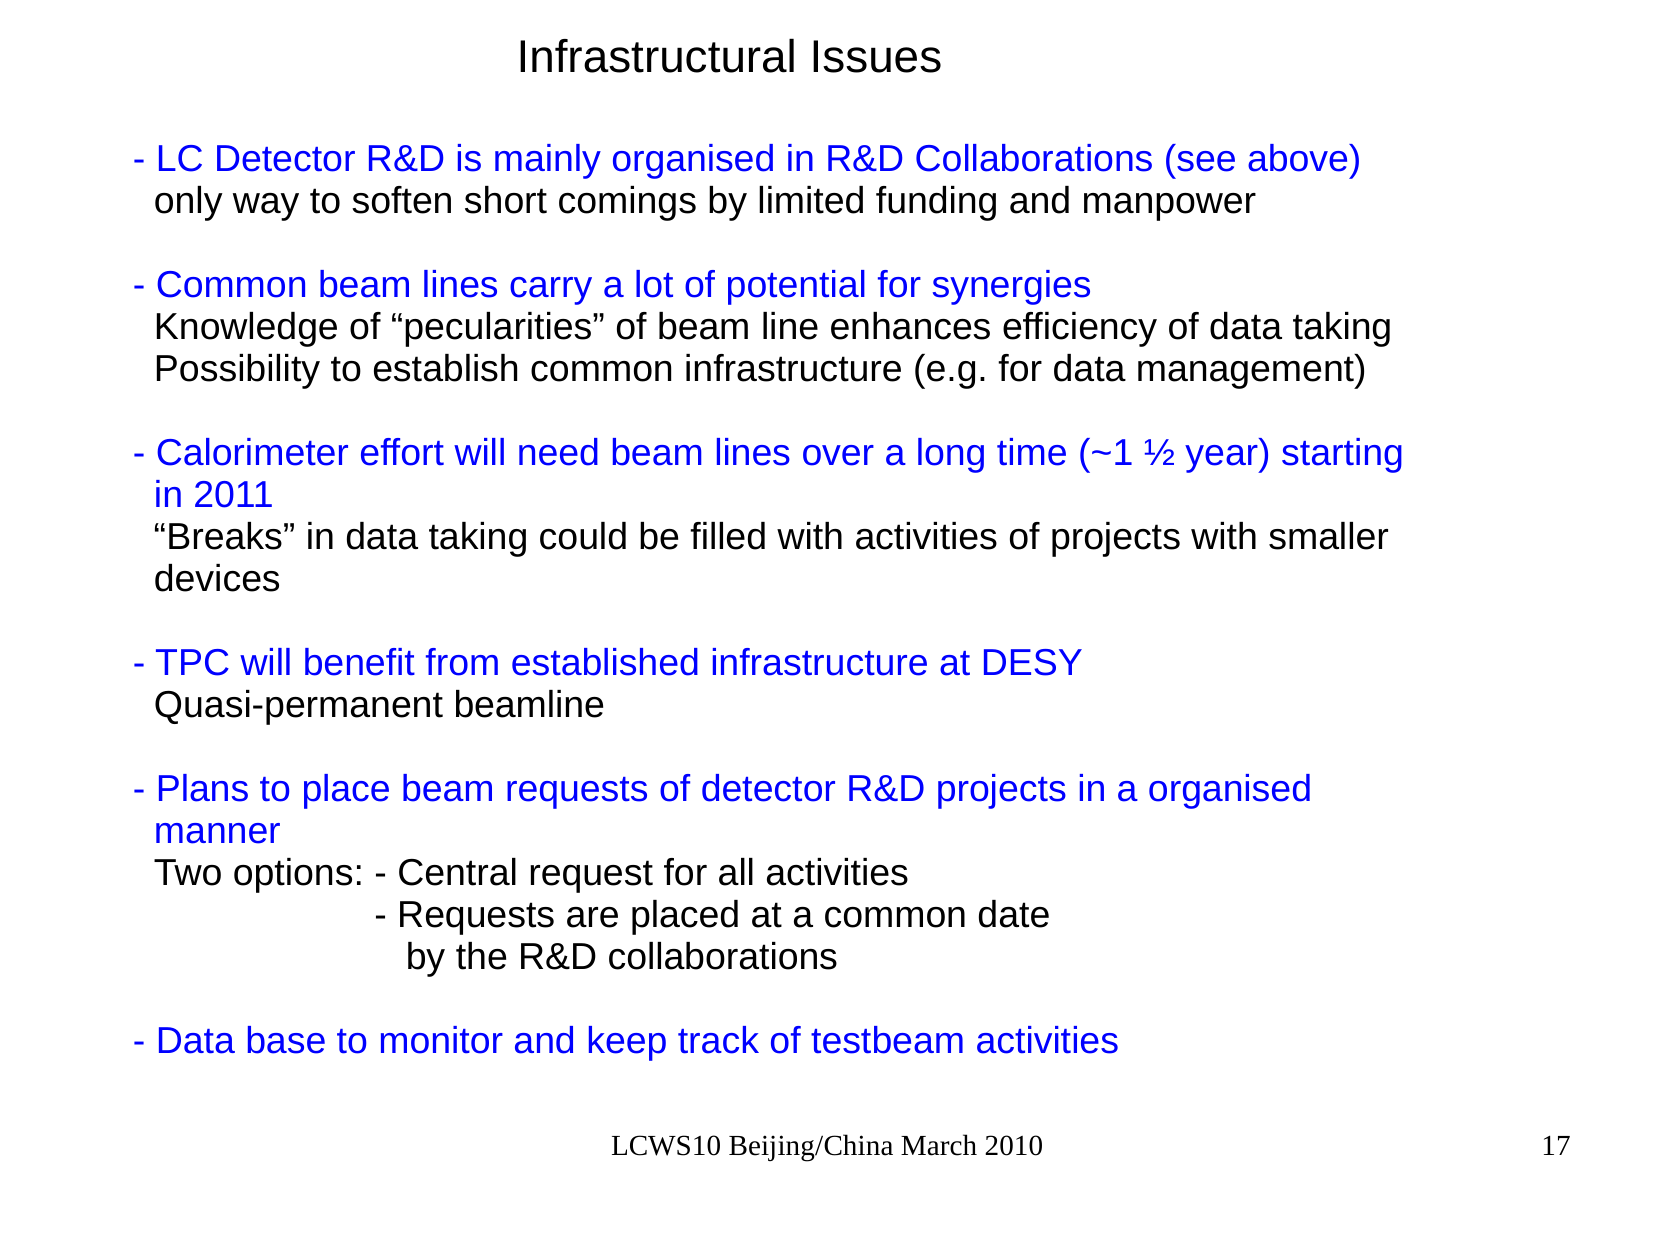

Infrastructural Issues
- LC Detector R&D is mainly organised in R&D Collaborations (see above)
 only way to soften short comings by limited funding and manpower
- Common beam lines carry a lot of potential for synergies
 Knowledge of “pecularities” of beam line enhances efficiency of data taking
 Possibility to establish common infrastructure (e.g. for data management)
- Calorimeter effort will need beam lines over a long time (~1 ½ year) starting
 in 2011
 “Breaks” in data taking could be filled with activities of projects with smaller
 devices
- TPC will benefit from established infrastructure at DESY
 Quasi-permanent beamline
- Plans to place beam requests of detector R&D projects in a organised
 manner
 Two options: - Central request for all activities
 - Requests are placed at a common date
 by the R&D collaborations
- Data base to monitor and keep track of testbeam activities
LCWS10 Beijing/China March 2010
17